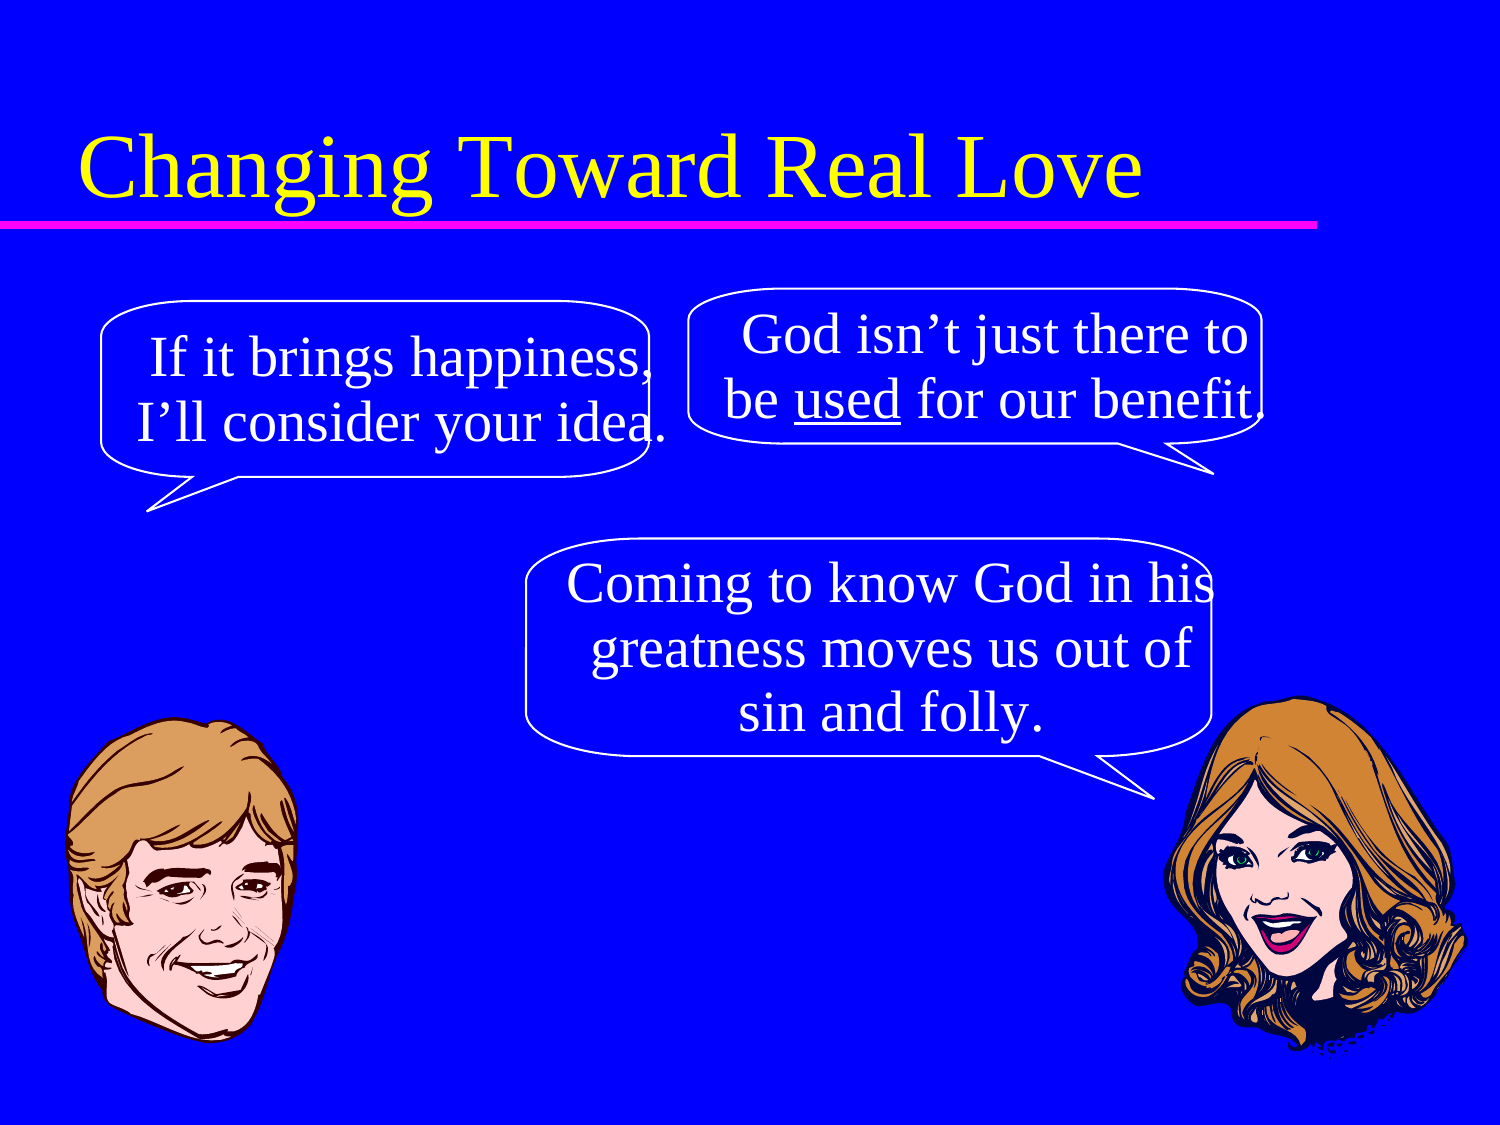

# Changing Toward Real Love
God isn’t just there to
be used for our benefit.
If it brings happiness,
I’ll consider your idea.
Coming to know God in his
greatness moves us out of
sin and folly.